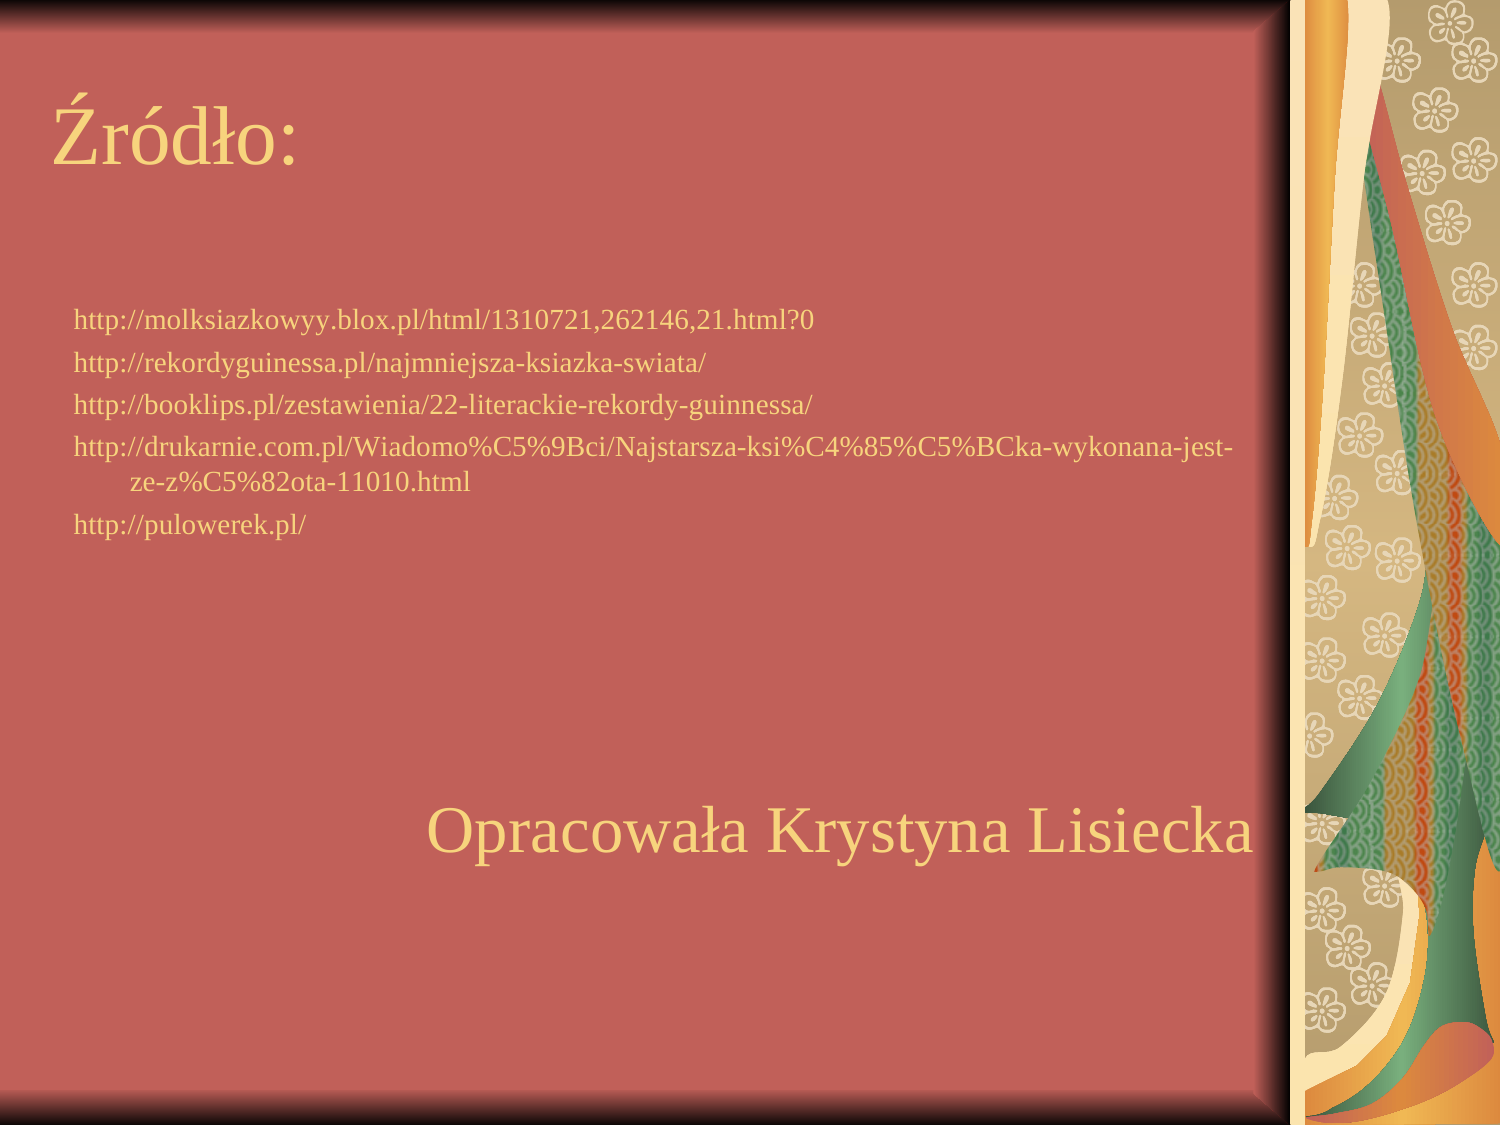

# Źródło:
http://molksiazkowyy.blox.pl/html/1310721,262146,21.html?0
http://rekordyguinessa.pl/najmniejsza-ksiazka-swiata/
http://booklips.pl/zestawienia/22-literackie-rekordy-guinnessa/
http://drukarnie.com.pl/Wiadomo%C5%9Bci/Najstarsza-ksi%C4%85%C5%BCka-wykonana-jest-ze-z%C5%82ota-11010.html
http://pulowerek.pl/
Opracowała Krystyna Lisiecka